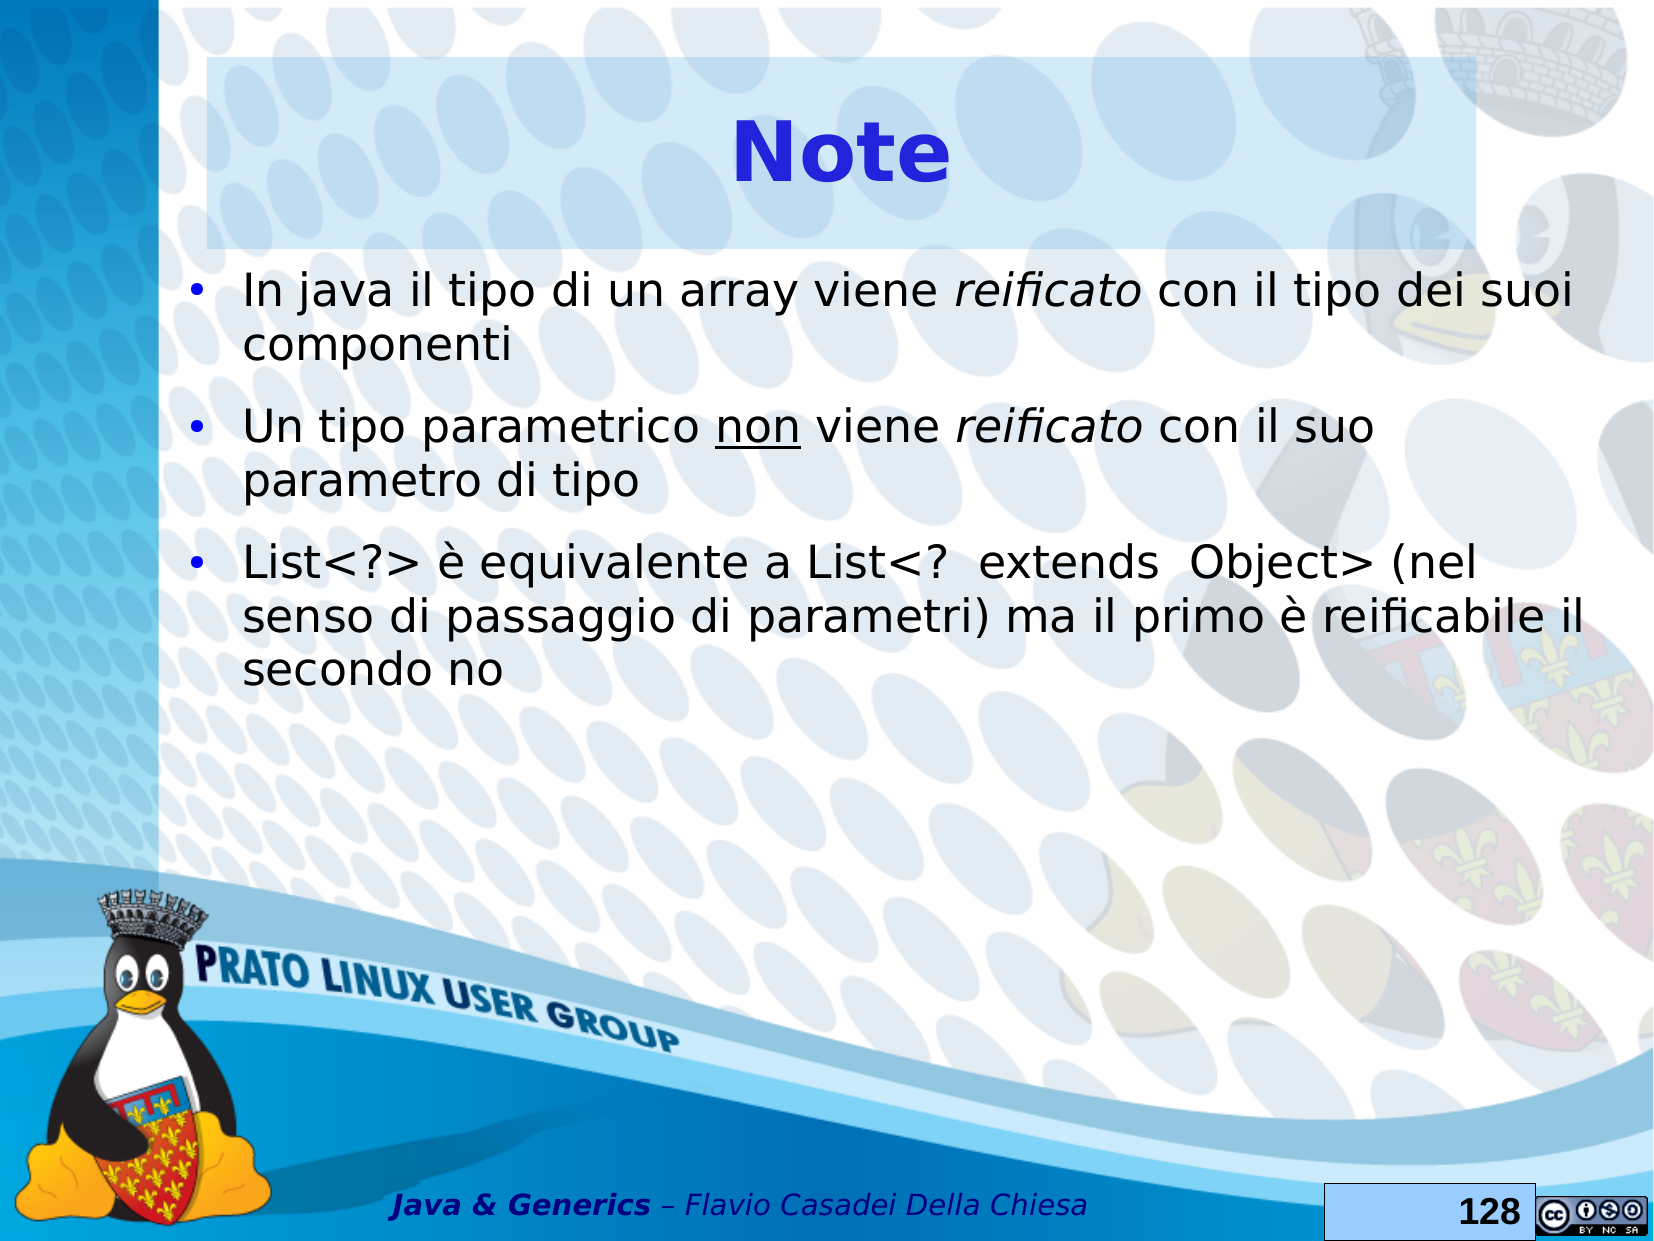

# Note
In java il tipo di un array viene reificato con il tipo dei suoi componenti
Un tipo parametrico non viene reificato con il suo parametro di tipo
List<?> è equivalente a List<? extends Object> (nel senso di passaggio di parametri) ma il primo è reificabile il secondo no